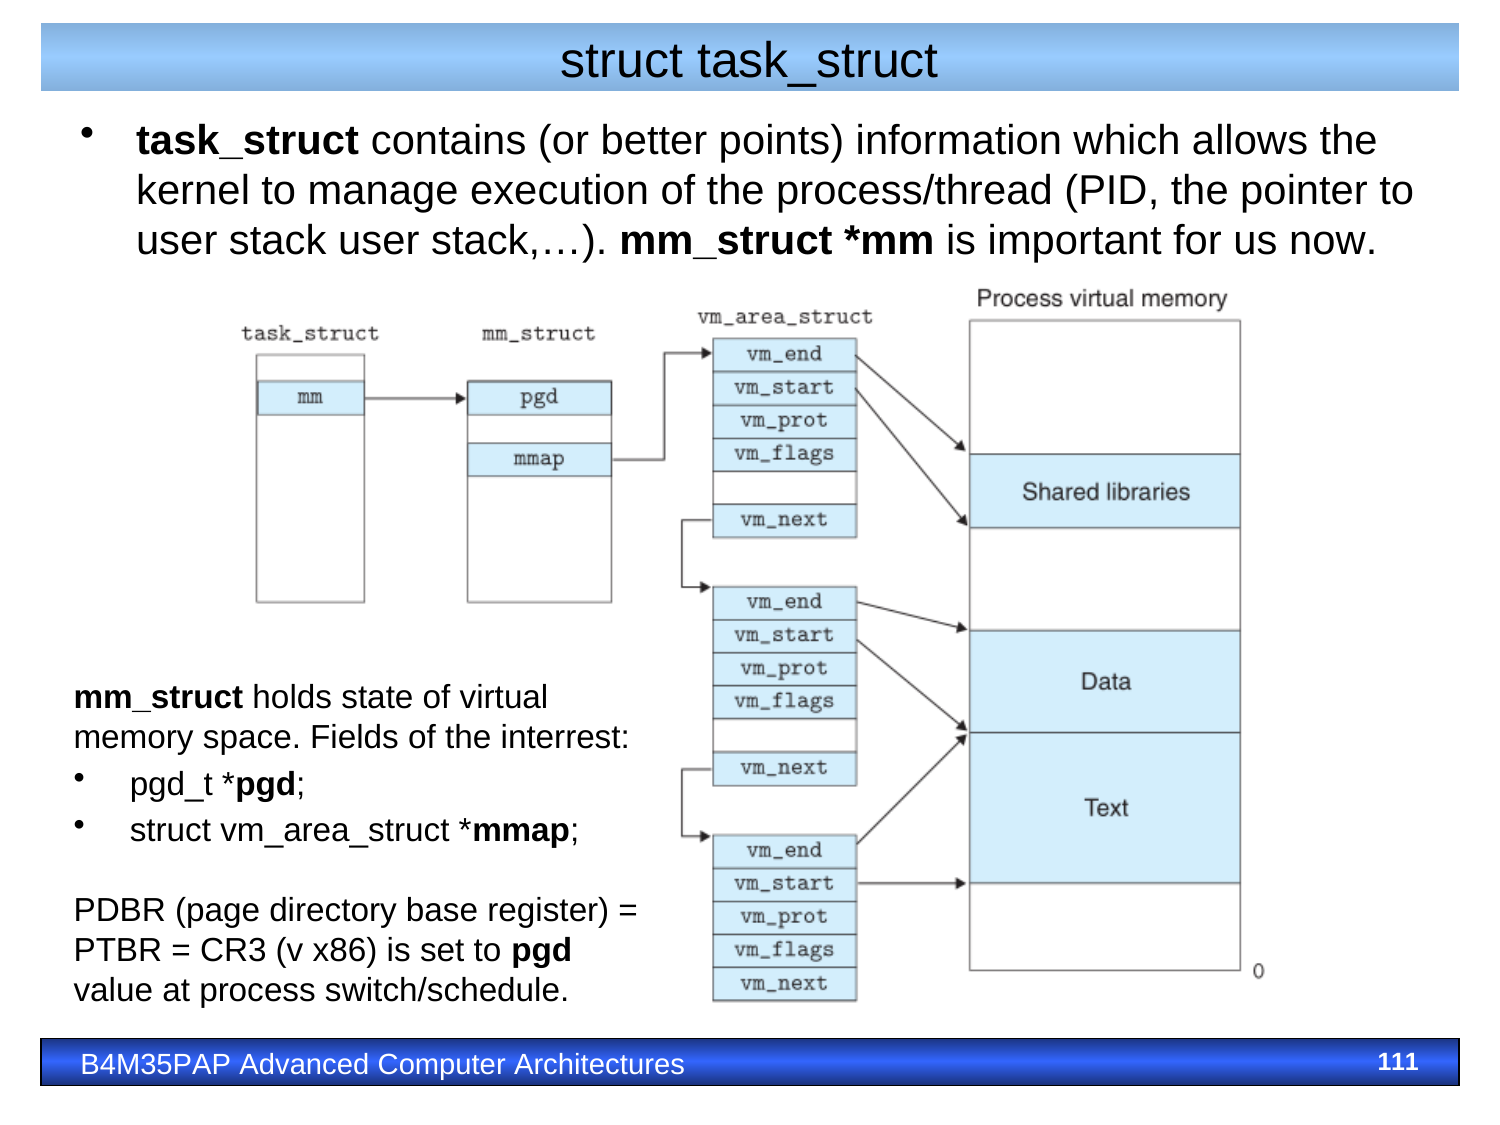

struct task_struct
# task_struct contains (or better points) information which allows the kernel to manage execution of the process/thread (PID, the pointer to user stack user stack,…). mm_struct *mm is important for us now.
mm_struct holds state of virtual memory space. Fields of the interrest:
pgd_t *pgd;
struct vm_area_struct *mmap;
PDBR (page directory base register) = PTBR = CR3 (v x86) is set to pgd value at process switch/schedule.